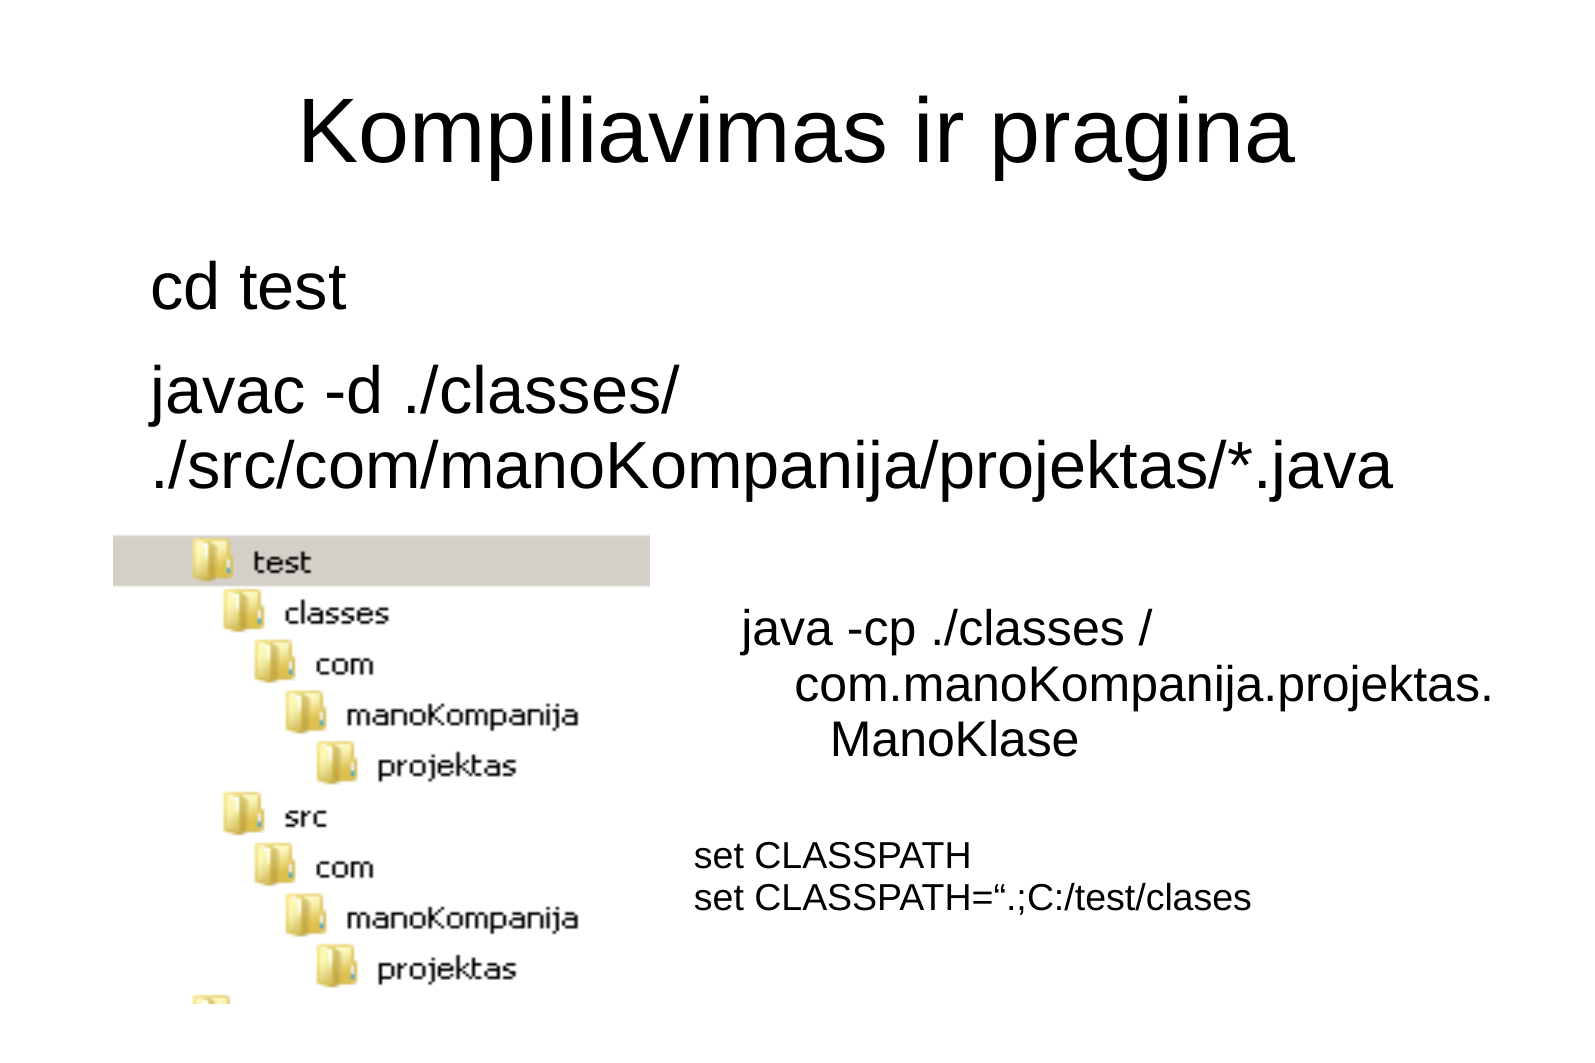

# Kompiliavimas ir pragina
cd test
javac -d ./classes/ ./src/com/manoKompanija/projektas/*.java
java -cp ./classes /
com.manoKompanija.projektas.
ManoKlase
set CLASSPATH
set CLASSPATH=“.;C:/test/clases